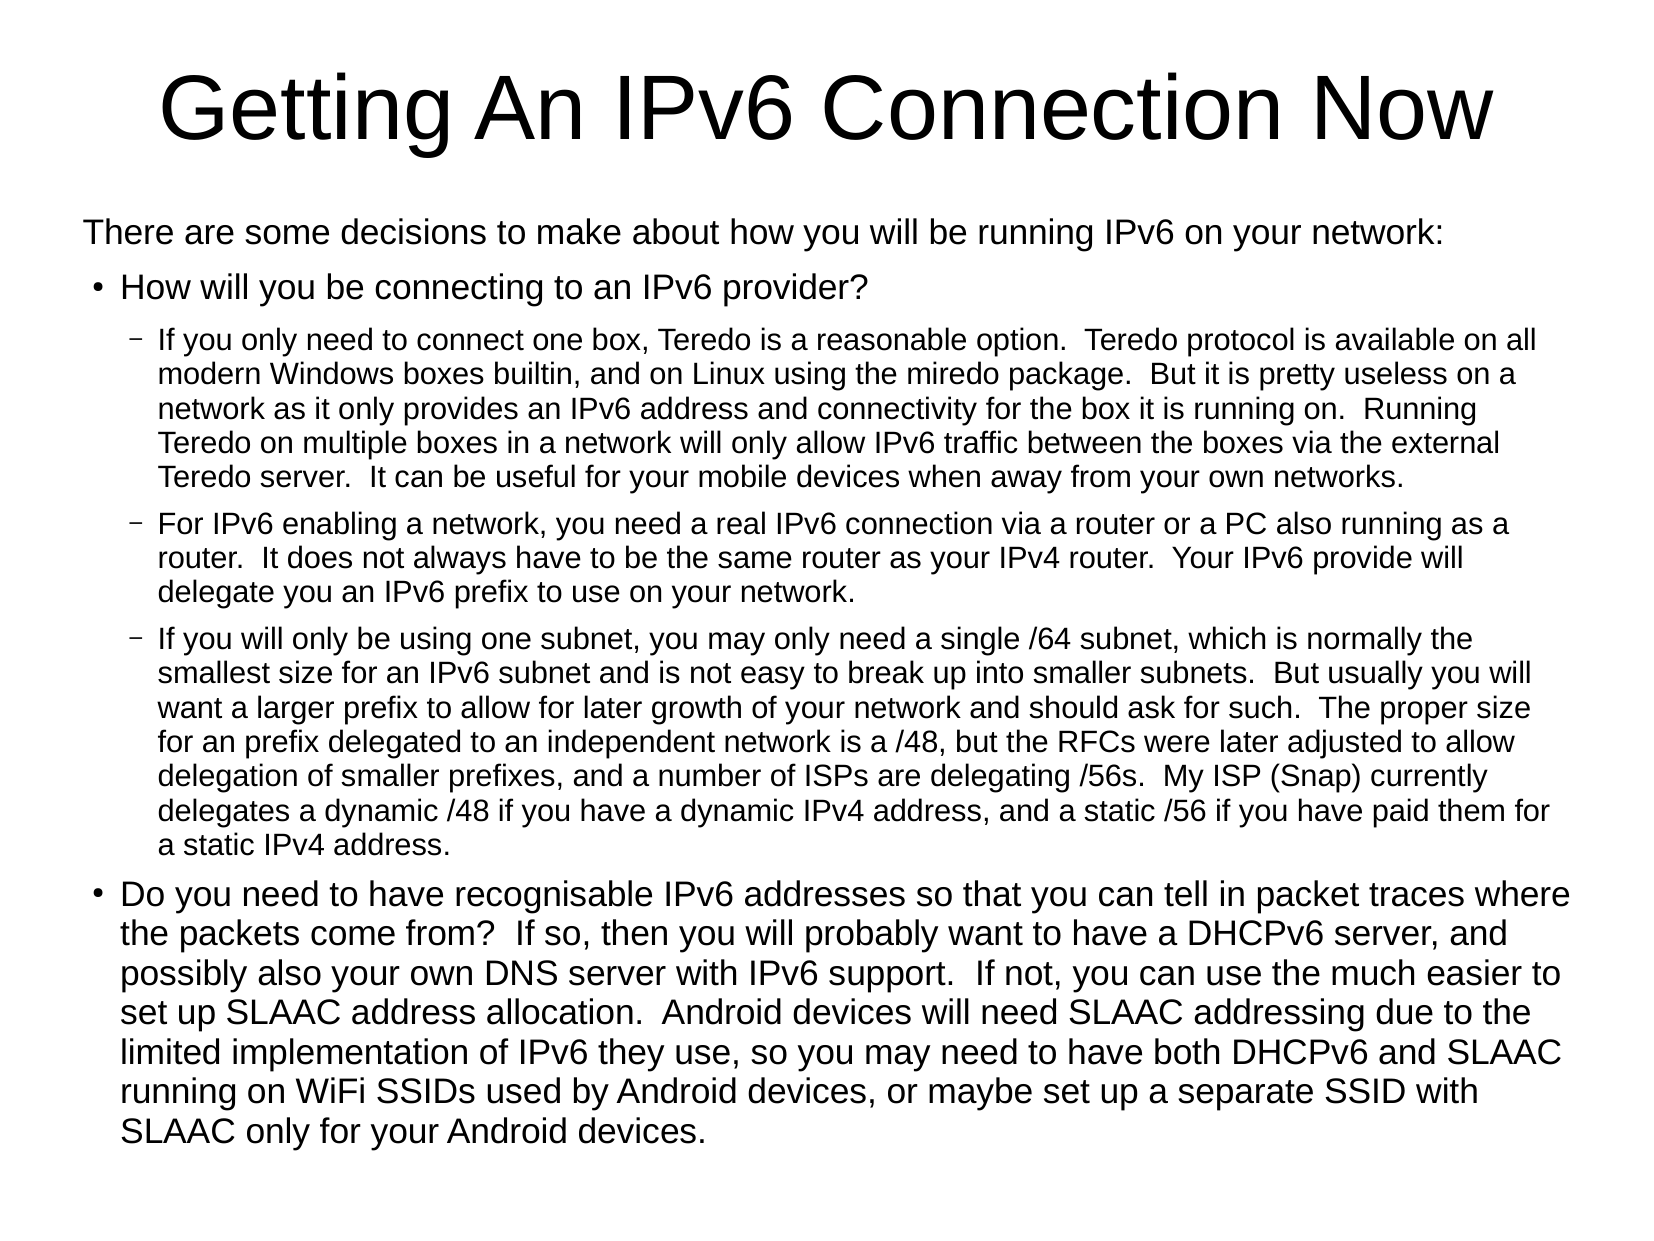

# Getting An IPv6 Connection Now
There are some decisions to make about how you will be running IPv6 on your network:
How will you be connecting to an IPv6 provider?
If you only need to connect one box, Teredo is a reasonable option. Teredo protocol is available on all modern Windows boxes builtin, and on Linux using the miredo package. But it is pretty useless on a network as it only provides an IPv6 address and connectivity for the box it is running on. Running Teredo on multiple boxes in a network will only allow IPv6 traffic between the boxes via the external Teredo server. It can be useful for your mobile devices when away from your own networks.
For IPv6 enabling a network, you need a real IPv6 connection via a router or a PC also running as a router. It does not always have to be the same router as your IPv4 router. Your IPv6 provide will delegate you an IPv6 prefix to use on your network.
If you will only be using one subnet, you may only need a single /64 subnet, which is normally the smallest size for an IPv6 subnet and is not easy to break up into smaller subnets. But usually you will want a larger prefix to allow for later growth of your network and should ask for such. The proper size for an prefix delegated to an independent network is a /48, but the RFCs were later adjusted to allow delegation of smaller prefixes, and a number of ISPs are delegating /56s. My ISP (Snap) currently delegates a dynamic /48 if you have a dynamic IPv4 address, and a static /56 if you have paid them for a static IPv4 address.
Do you need to have recognisable IPv6 addresses so that you can tell in packet traces where the packets come from? If so, then you will probably want to have a DHCPv6 server, and possibly also your own DNS server with IPv6 support. If not, you can use the much easier to set up SLAAC address allocation. Android devices will need SLAAC addressing due to the limited implementation of IPv6 they use, so you may need to have both DHCPv6 and SLAAC running on WiFi SSIDs used by Android devices, or maybe set up a separate SSID with SLAAC only for your Android devices.